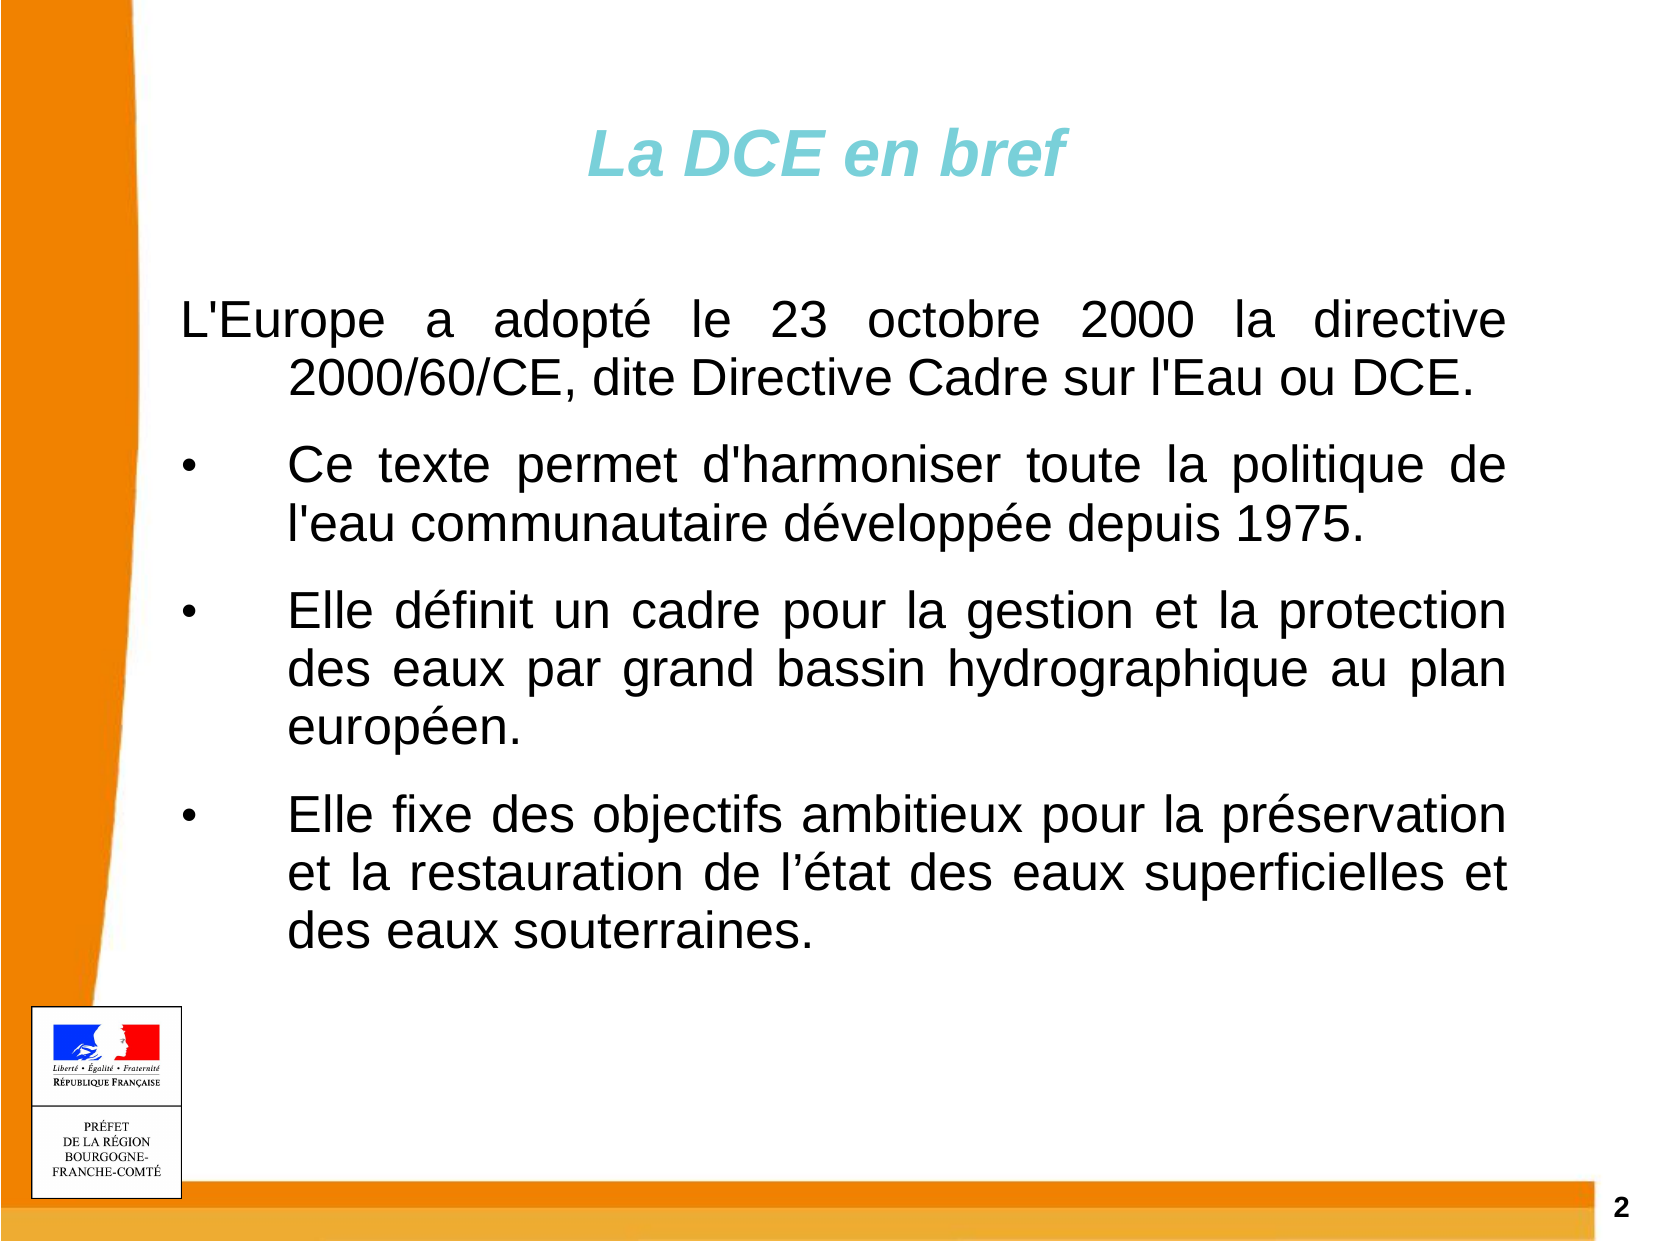

# La DCE en bref
L'Europe a adopté le 23 octobre 2000 la directive 2000/60/CE, dite Directive Cadre sur l'Eau ou DCE.
•	Ce texte permet d'harmoniser toute la politique de l'eau communautaire développée depuis 1975.
•	Elle définit un cadre pour la gestion et la protection des eaux par grand bassin hydrographique au plan européen.
•	Elle fixe des objectifs ambitieux pour la préservation et la restauration de l’état des eaux superficielles et des eaux souterraines.
2